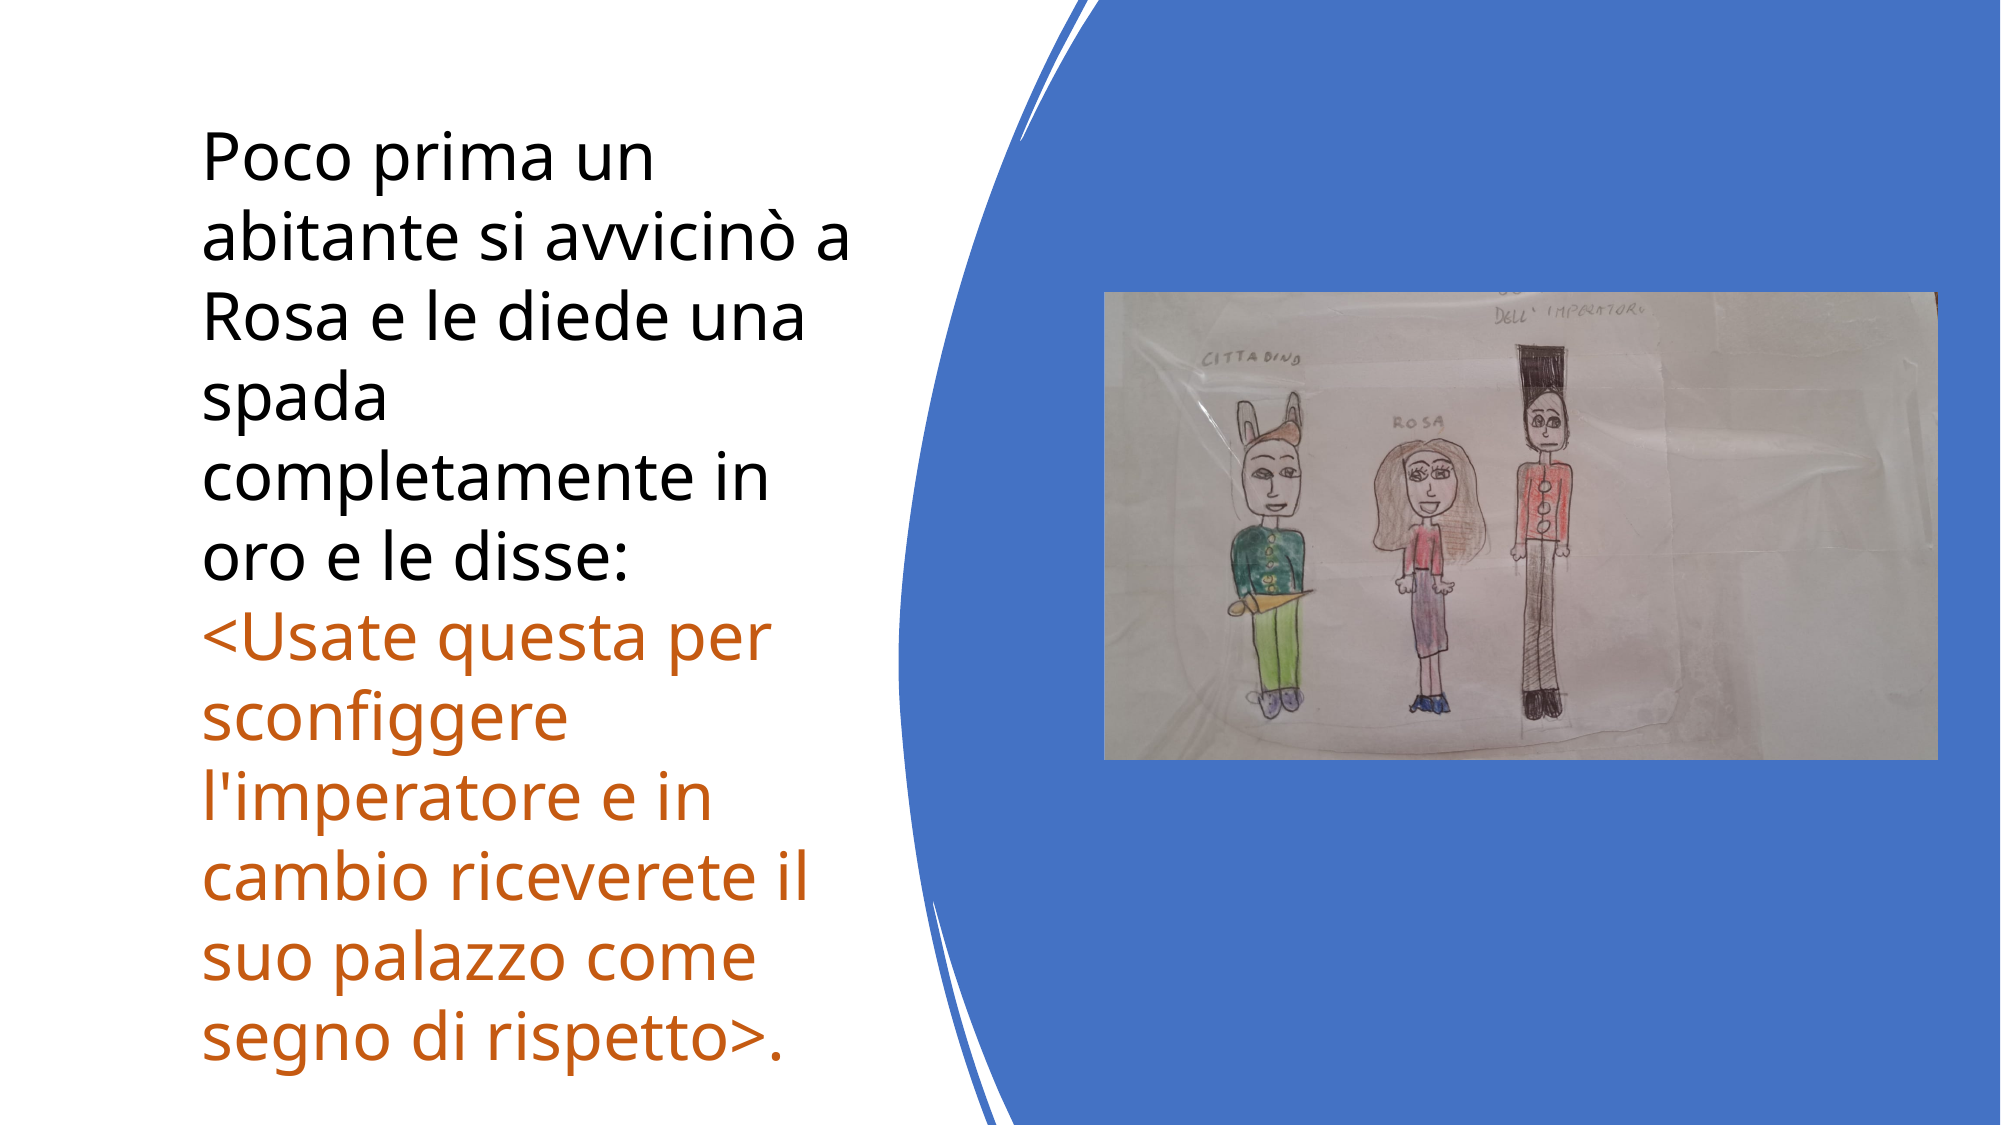

# Poco prima un abitante si avvicinò a Rosa e le diede una spada completamente in oro e le disse: <Usate questa per sconfiggere l'imperatore e in cambio riceverete il suo palazzo come segno di rispetto>.